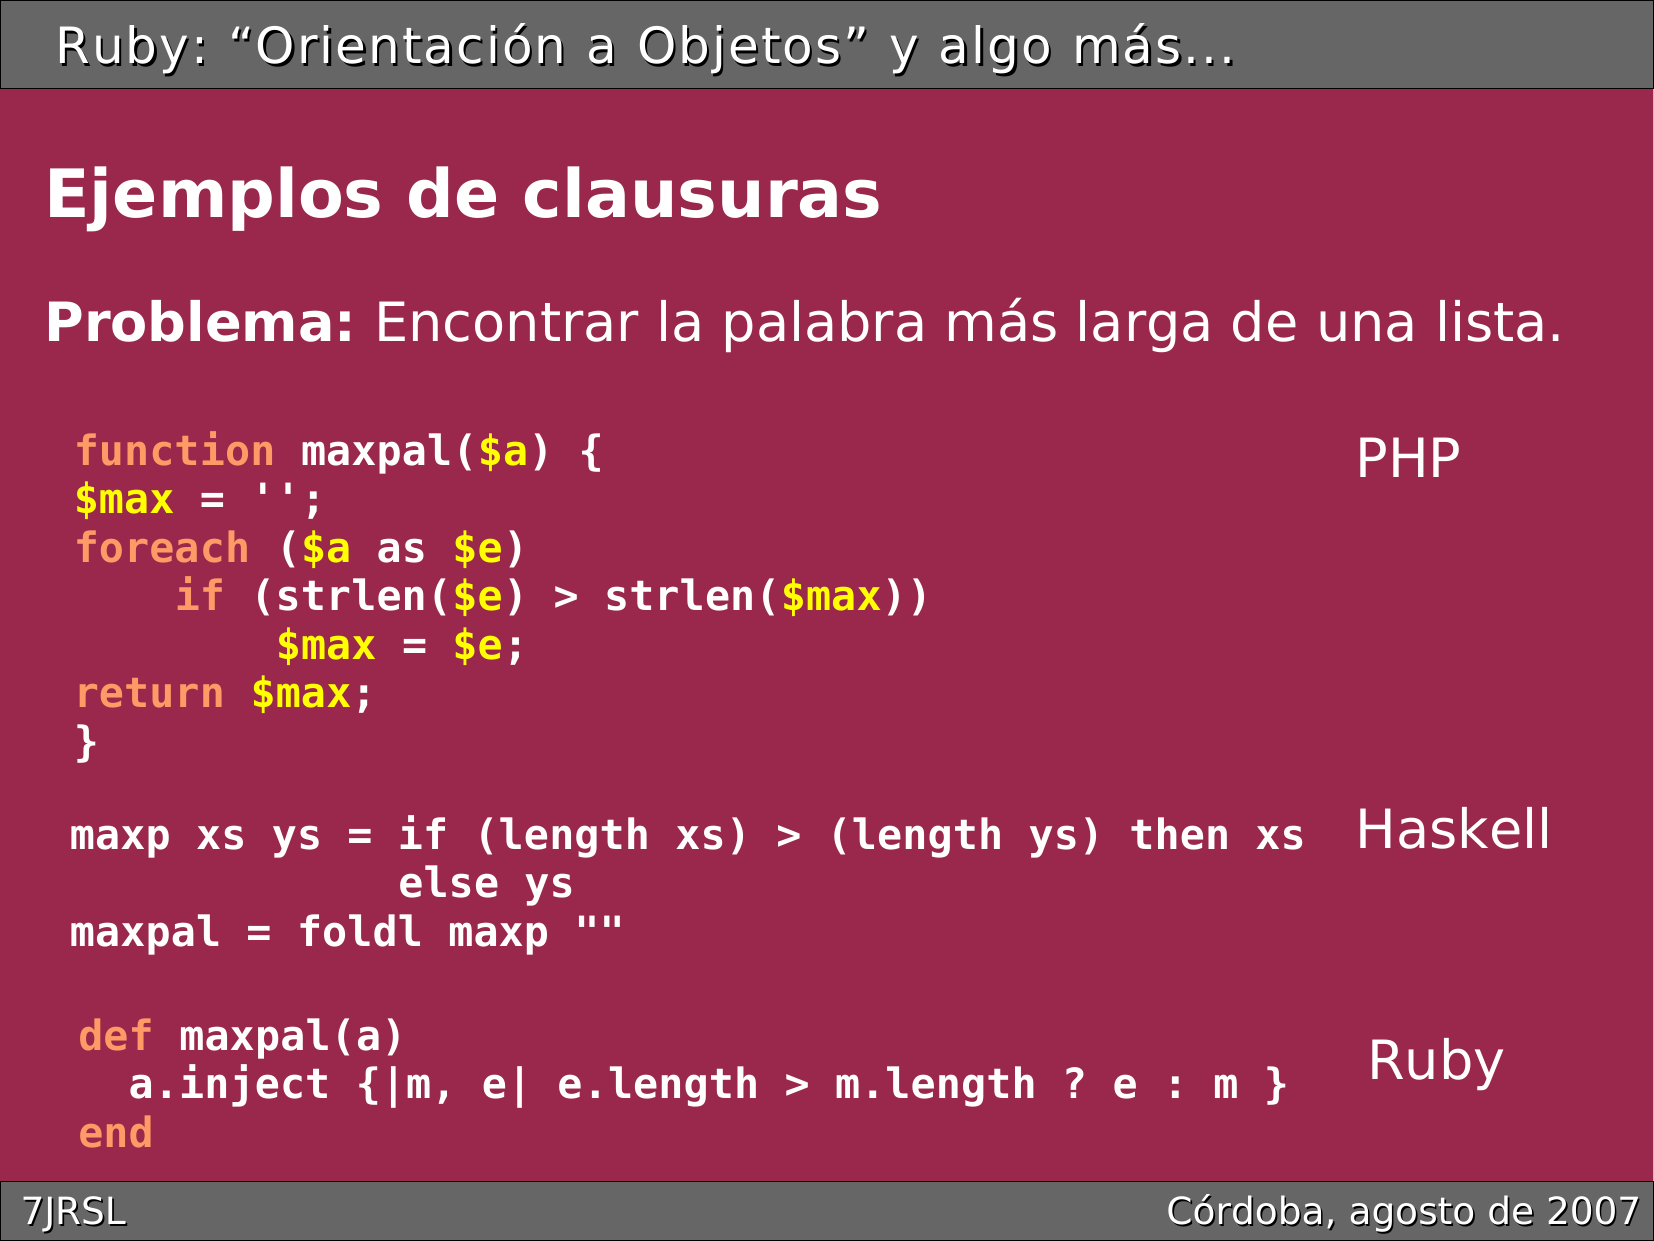

Ruby: “Orientación a Objetos” y algo más...
Ejemplos de clausuras
Problema: Encontrar la palabra más larga de una lista.
function maxpal($a) {
$max = '';
foreach ($a as $e)
 if (strlen($e) > strlen($max))
 $max = $e;
return $max;
}
PHP
Haskell
maxp xs ys = if (length xs) > (length ys) then xs
 else ys
maxpal = foldl maxp ""
def maxpal(a)
 a.inject {|m, e| e.length > m.length ? e : m }
end
Ruby
7JRSL
Córdoba, agosto de 2007